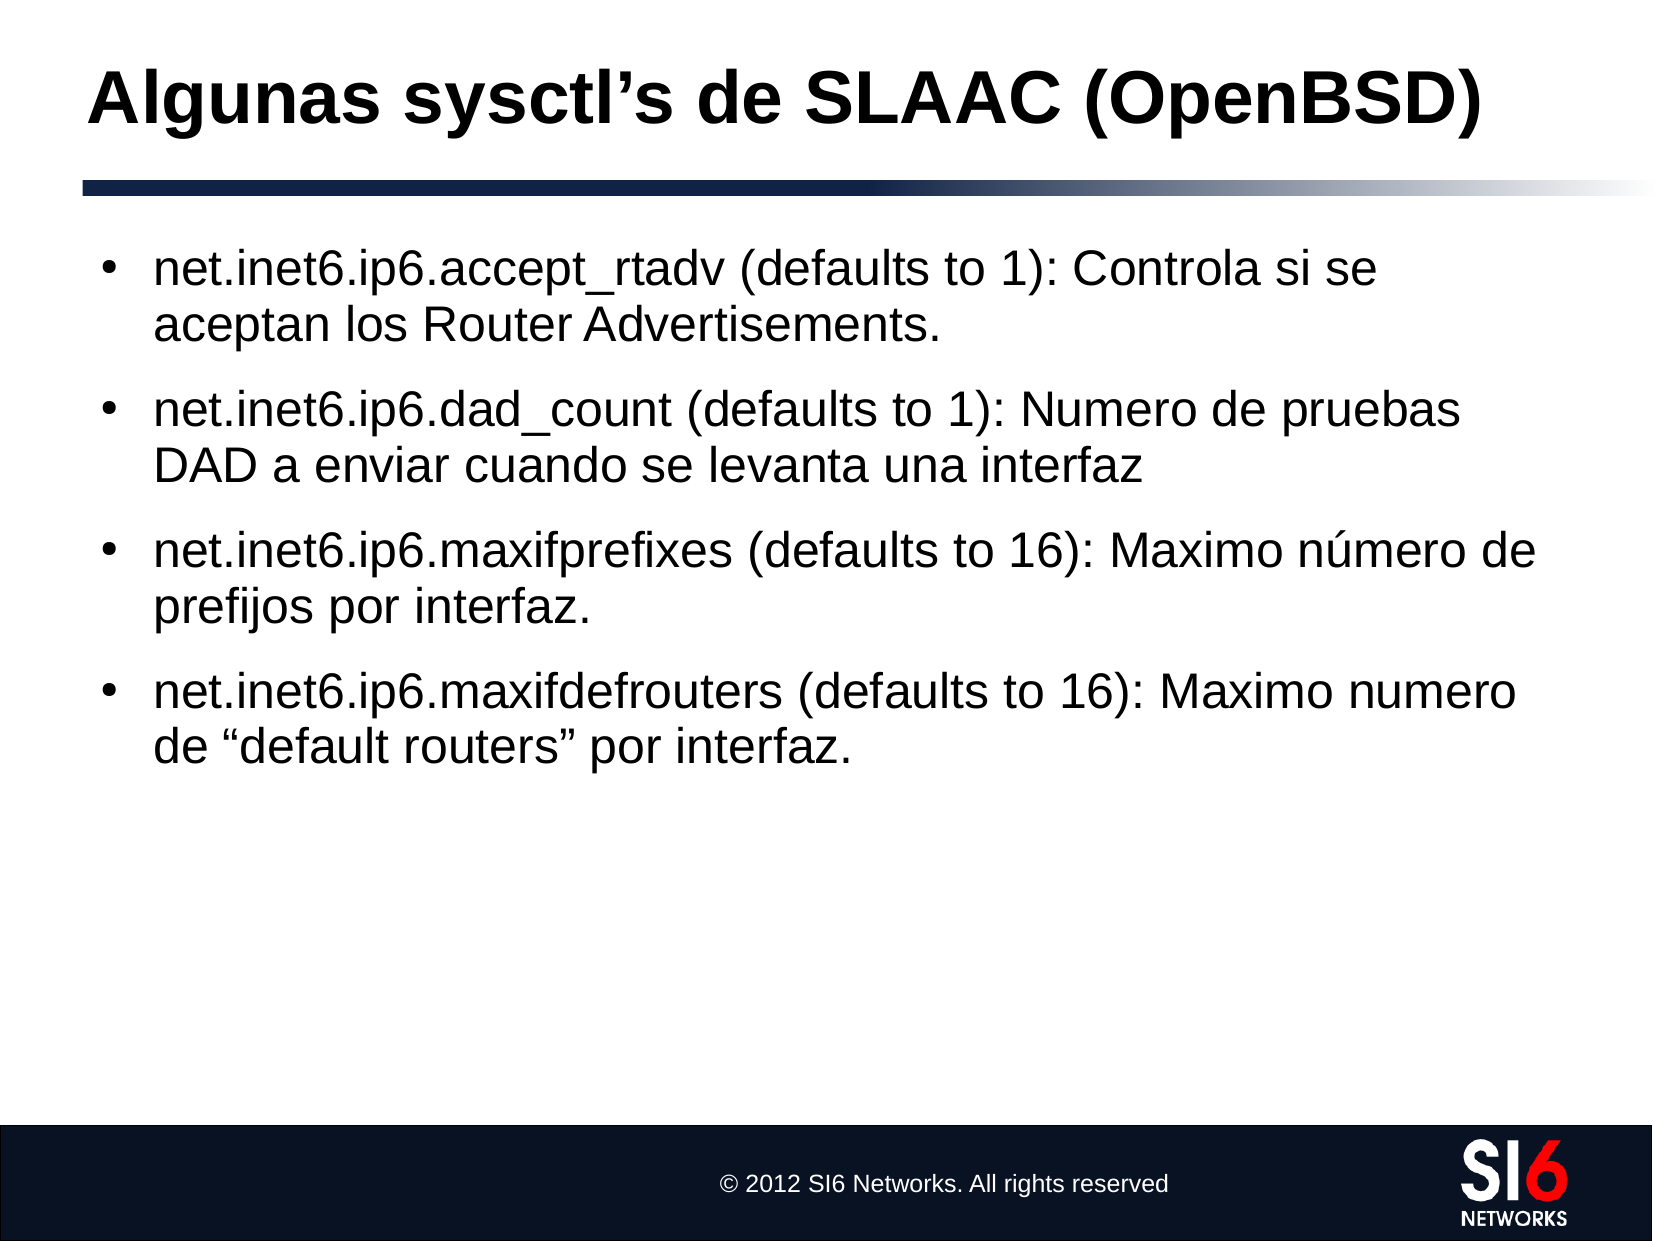

# Algunas sysctl’s de SLAAC (OpenBSD)
net.inet6.ip6.accept_rtadv (defaults to 1): Controla si se aceptan los Router Advertisements.
net.inet6.ip6.dad_count (defaults to 1): Numero de pruebas DAD a enviar cuando se levanta una interfaz
net.inet6.ip6.maxifprefixes (defaults to 16): Maximo número de prefijos por interfaz.
net.inet6.ip6.maxifdefrouters (defaults to 16): Maximo numero de “default routers” por interfaz.